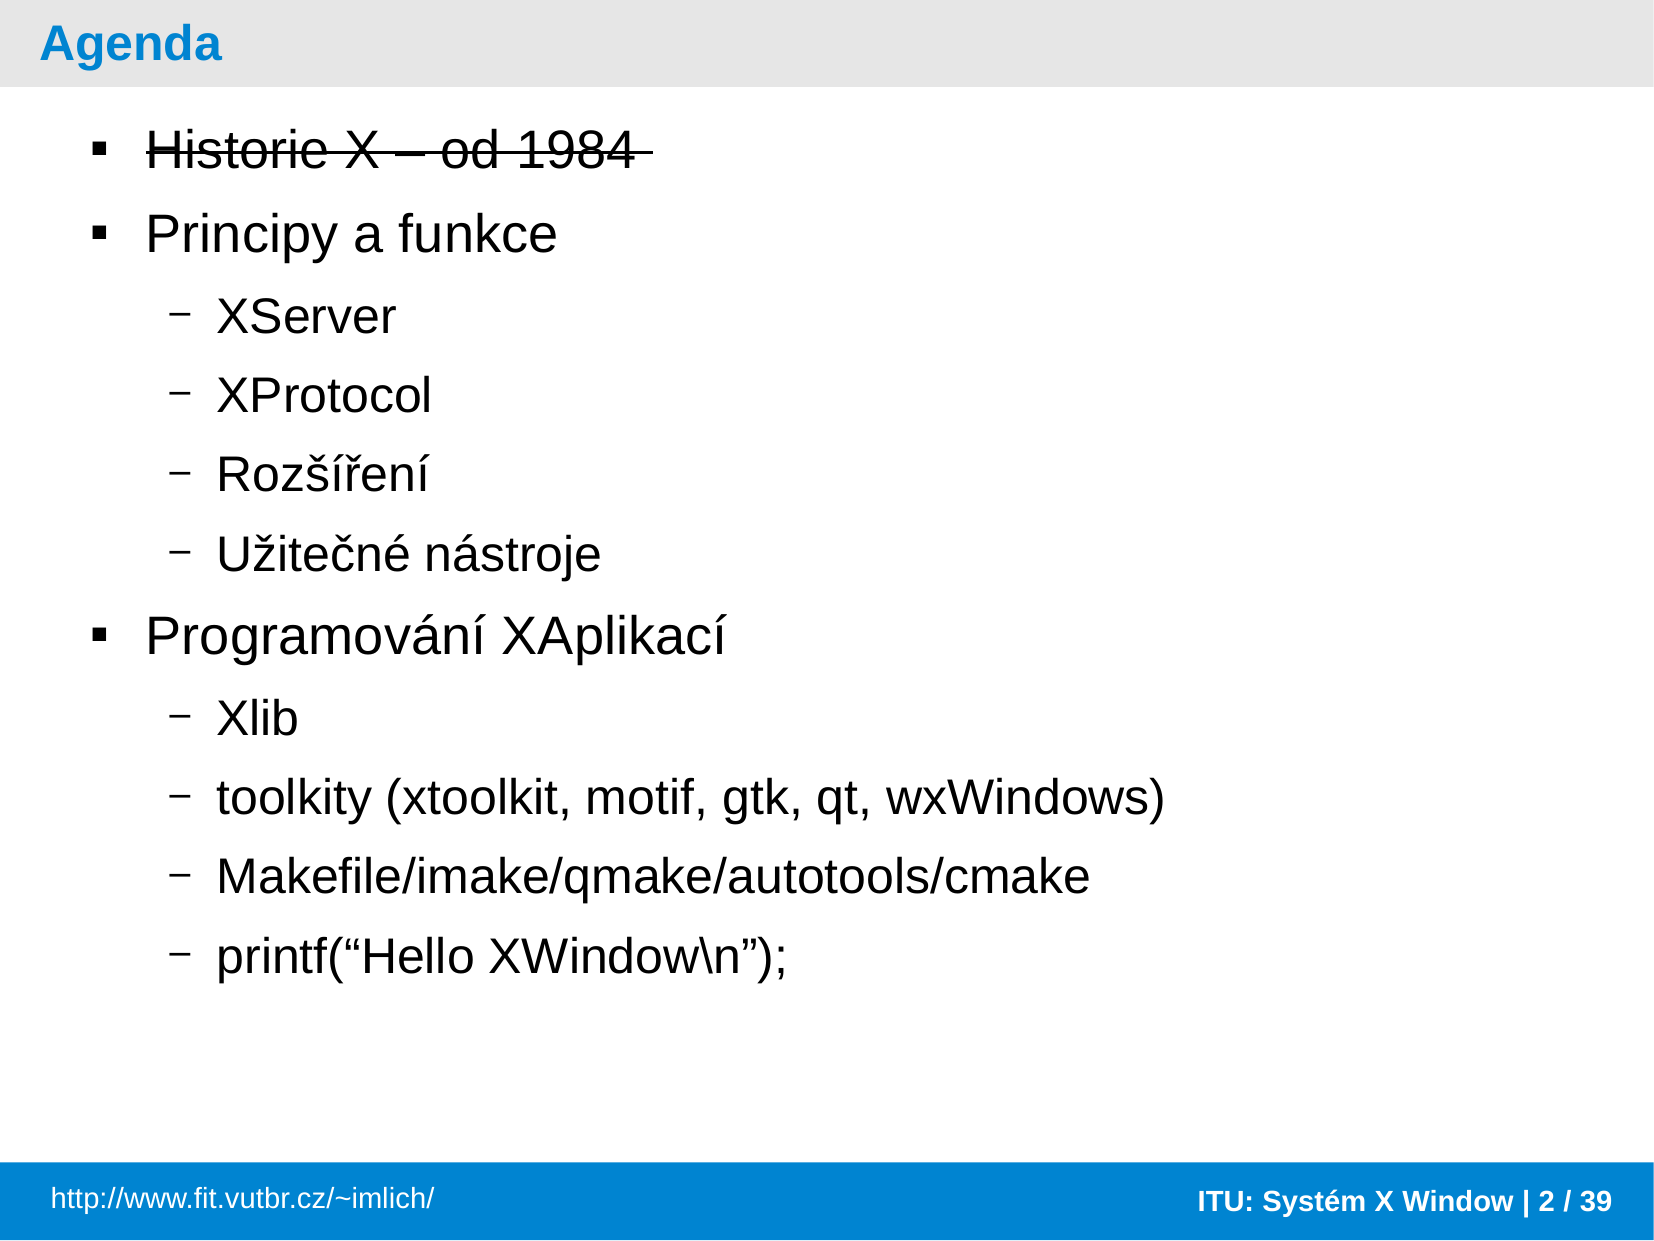

# Agenda
Historie X – od 1984
Principy a funkce
XServer
XProtocol
Rozšíření
Užitečné nástroje
Programování XAplikací
Xlib
toolkity (xtoolkit, motif, gtk, qt, wxWindows)
Makefile/imake/qmake/autotools/cmake
printf(“Hello XWindow\n”);